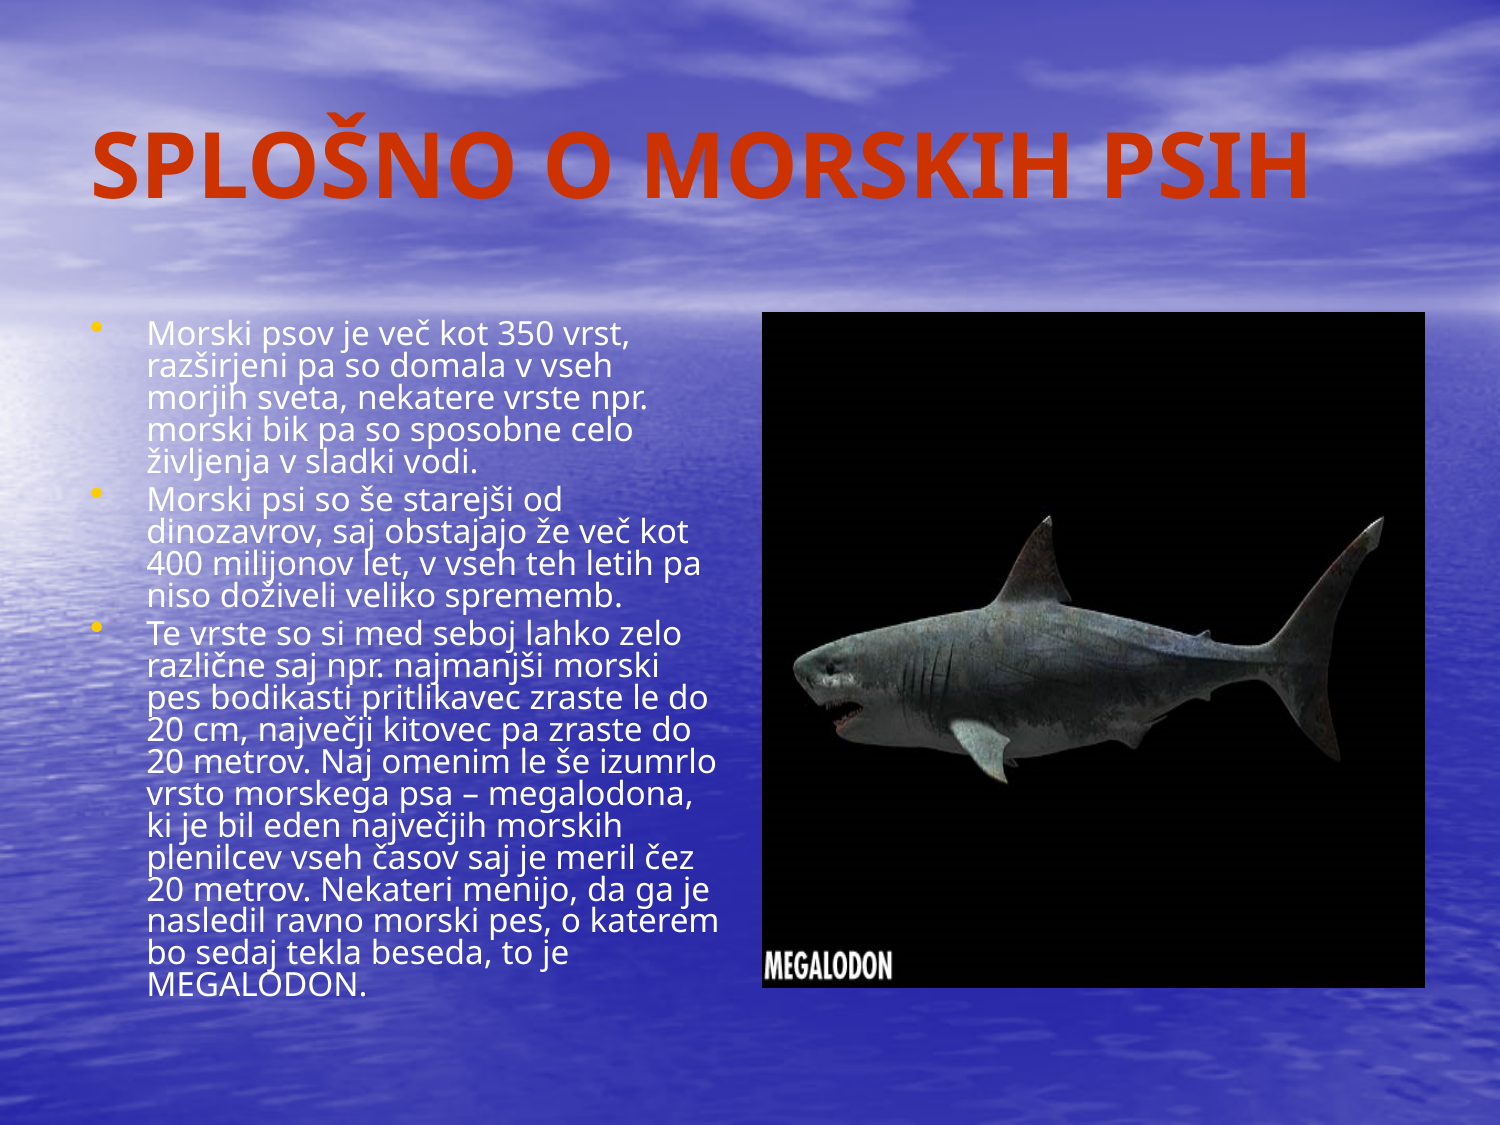

# SPLOŠNO O MORSKIH PSIH
Morski psov je več kot 350 vrst, razširjeni pa so domala v vseh morjih sveta, nekatere vrste npr. morski bik pa so sposobne celo življenja v sladki vodi.
Morski psi so še starejši od dinozavrov, saj obstajajo že več kot 400 milijonov let, v vseh teh letih pa niso doživeli veliko sprememb.
Te vrste so si med seboj lahko zelo različne saj npr. najmanjši morski pes bodikasti pritlikavec zraste le do 20 cm, največji kitovec pa zraste do 20 metrov. Naj omenim le še izumrlo vrsto morskega psa – megalodona, ki je bil eden največjih morskih plenilcev vseh časov saj je meril čez 20 metrov. Nekateri menijo, da ga je nasledil ravno morski pes, o katerem bo sedaj tekla beseda, to je MEGALODON.